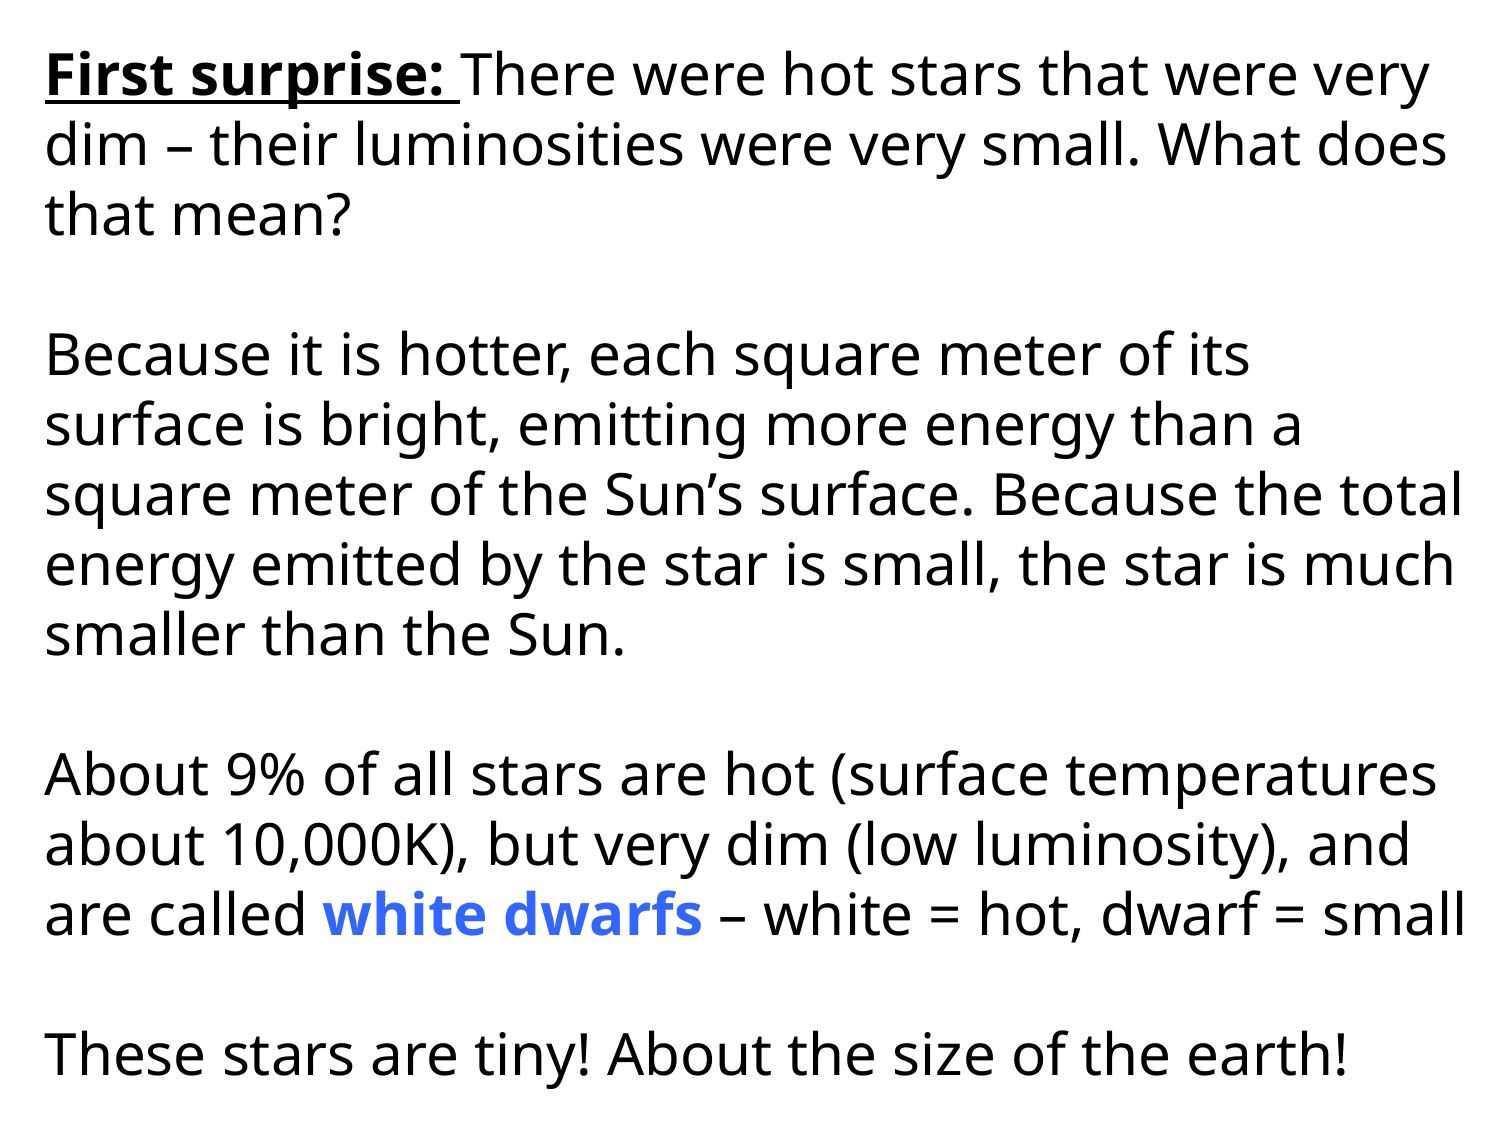

First surprise: There were hot stars that were very dim – their luminosities were very small. What does that mean?
Because it is hotter, each square meter of its surface is bright, emitting more energy than a square meter of the Sun’s surface. Because the total energy emitted by the star is small, the star is much smaller than the Sun.
About 9% of all stars are hot (surface temperatures about 10,000K), but very dim (low luminosity), and are called white dwarfs – white = hot, dwarf = small
These stars are tiny! About the size of the earth!